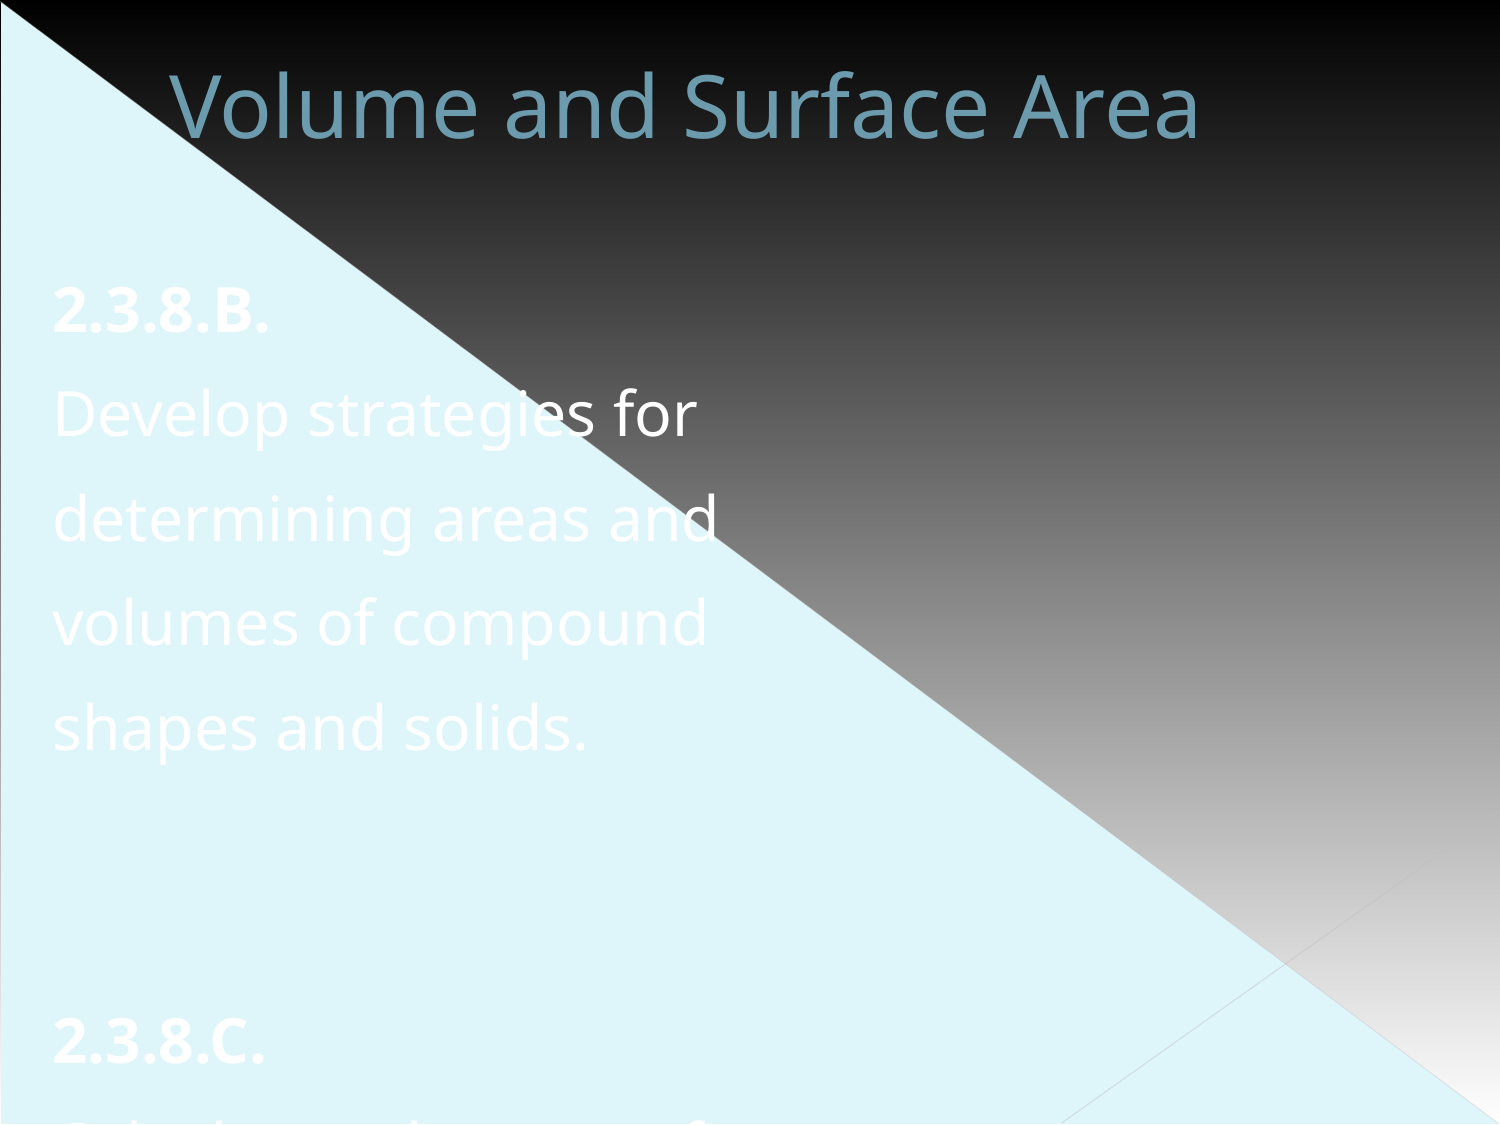

# Volume and Surface Area
2.3.8.B.
Develop strategies for
determining areas and
volumes of compound
shapes and solids.
2.3.8.C.
Calculate volume, surface
area, and degrees of angles;
calculate circumference and
area of circles.
2.9.8.A.
Name, describe and apply
geometric relations for 1-
dimensional shapes and 2-
dimensional shapes and 3-
dimensional solids.